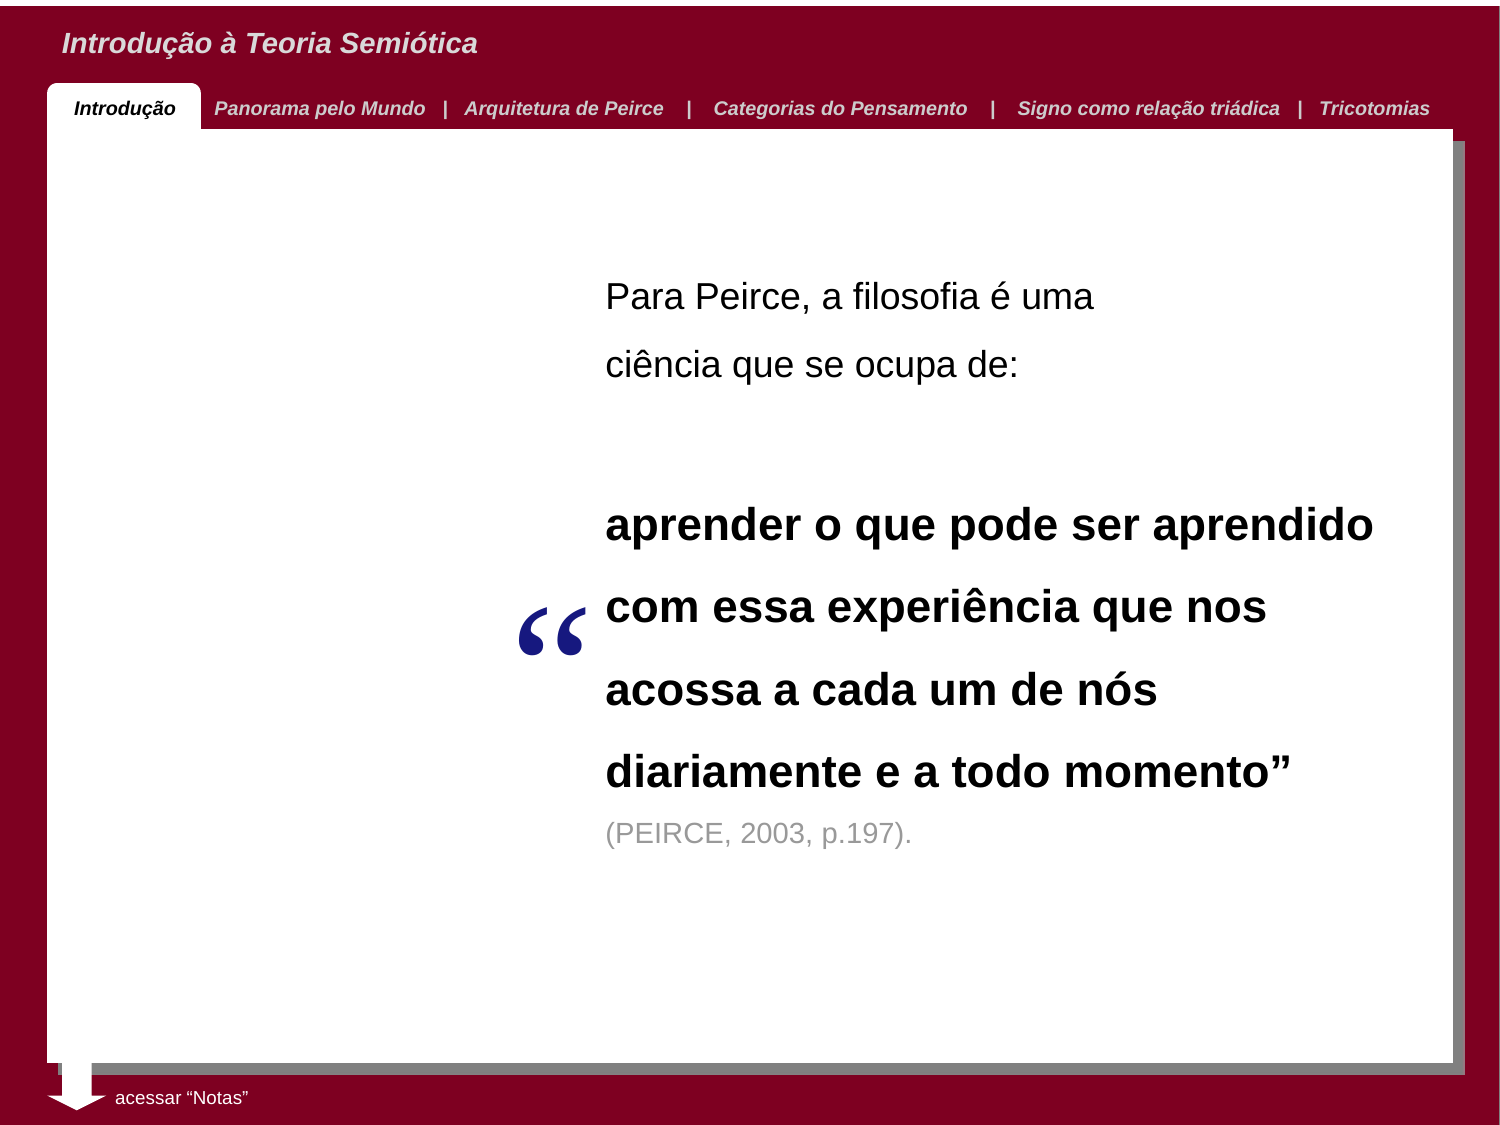

Para Peirce, a filosofia é uma
ciência que se ocupa de:
aprender o que pode ser aprendido com essa experiência que nos acossa a cada um de nós diariamente e a todo momento” (PEIRCE, 2003, p.197).
“
acessar “Notas”